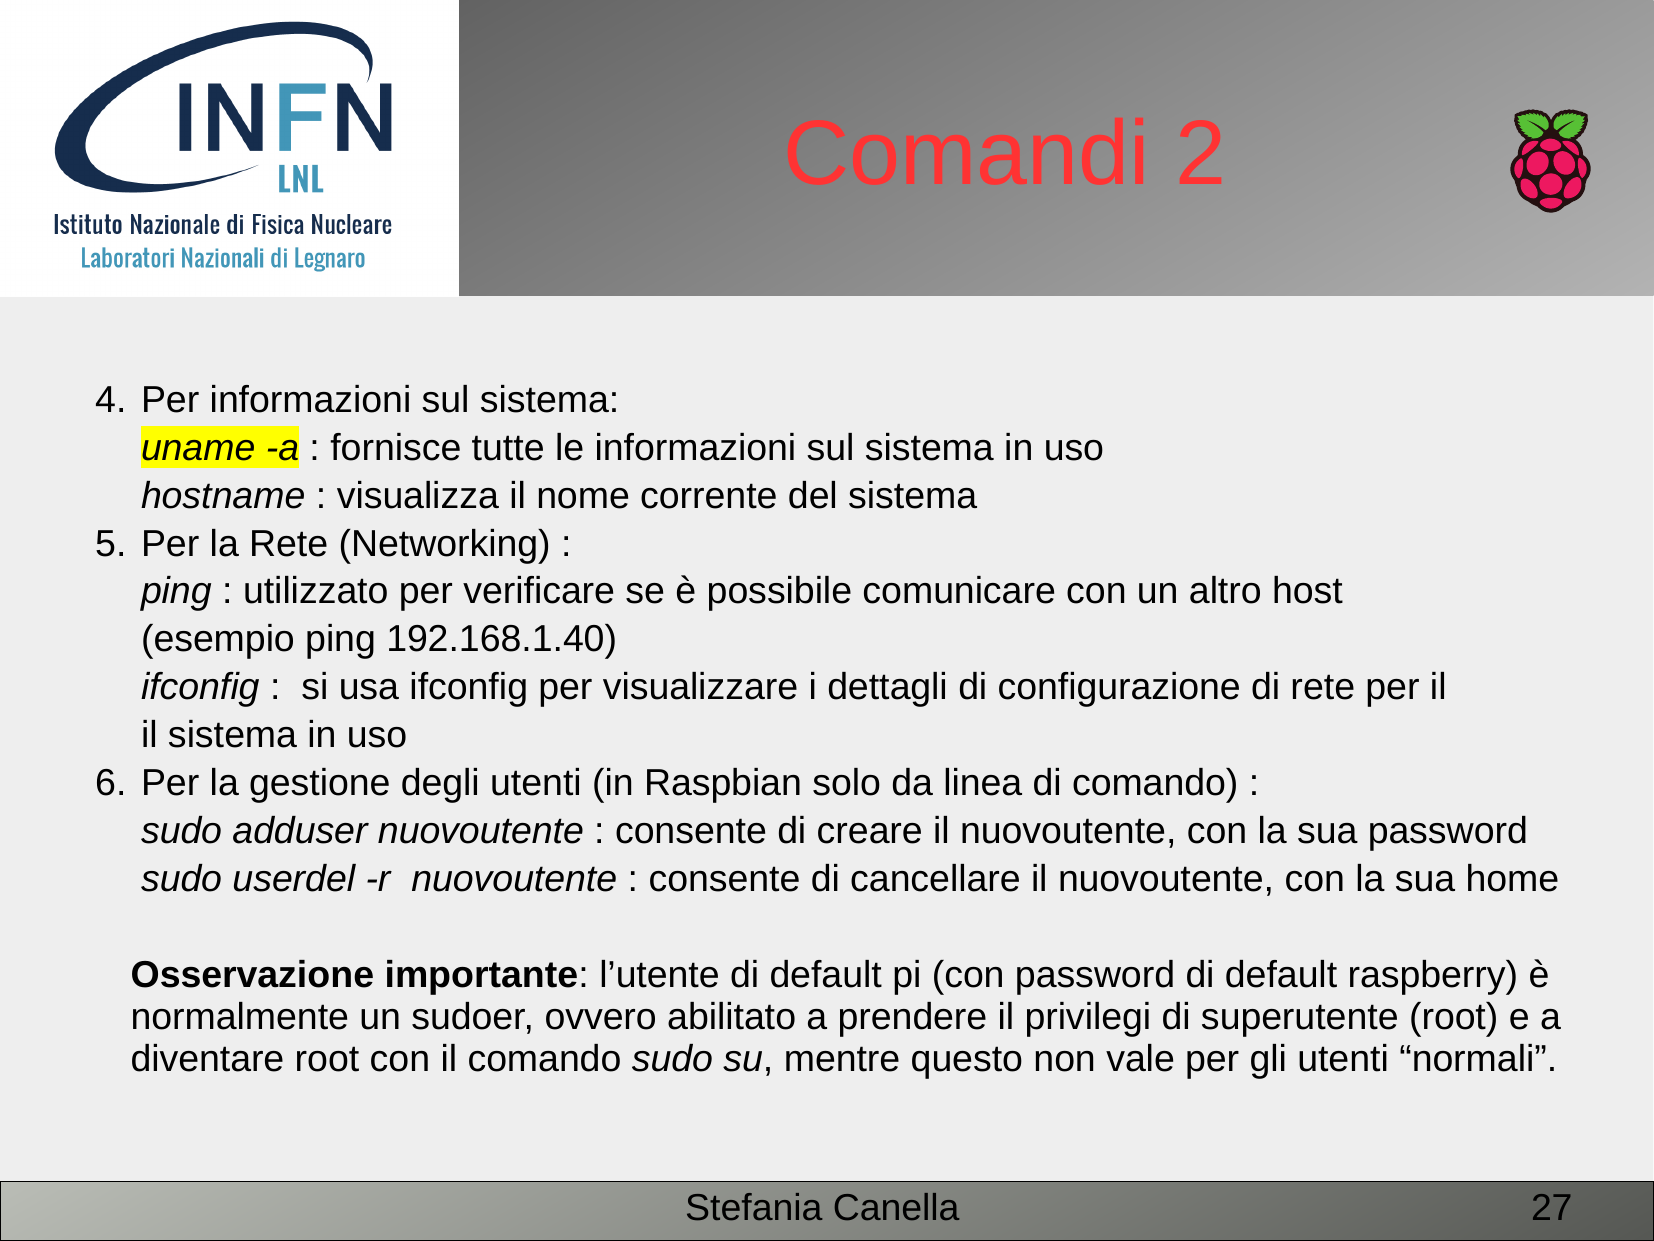

# Comandi 2
 Per informazioni sul sistema:
 uname -a : fornisce tutte le informazioni sul sistema in uso
 hostname : visualizza il nome corrente del sistema
 Per la Rete (Networking) :
 ping : utilizzato per verificare se è possibile comunicare con un altro host
 (esempio ping 192.168.1.40)
 ifconfig : si usa ifconfig per visualizzare i dettagli di configurazione di rete per il
 il sistema in uso
 Per la gestione degli utenti (in Raspbian solo da linea di comando) :
 sudo adduser nuovoutente : consente di creare il nuovoutente, con la sua password
 sudo userdel -r nuovoutente : consente di cancellare il nuovoutente, con la sua home
Osservazione importante: l’utente di default pi (con password di default raspberry) è normalmente un sudoer, ovvero abilitato a prendere il privilegi di superutente (root) e a diventare root con il comando sudo su, mentre questo non vale per gli utenti “normali”.
Stefania Canella